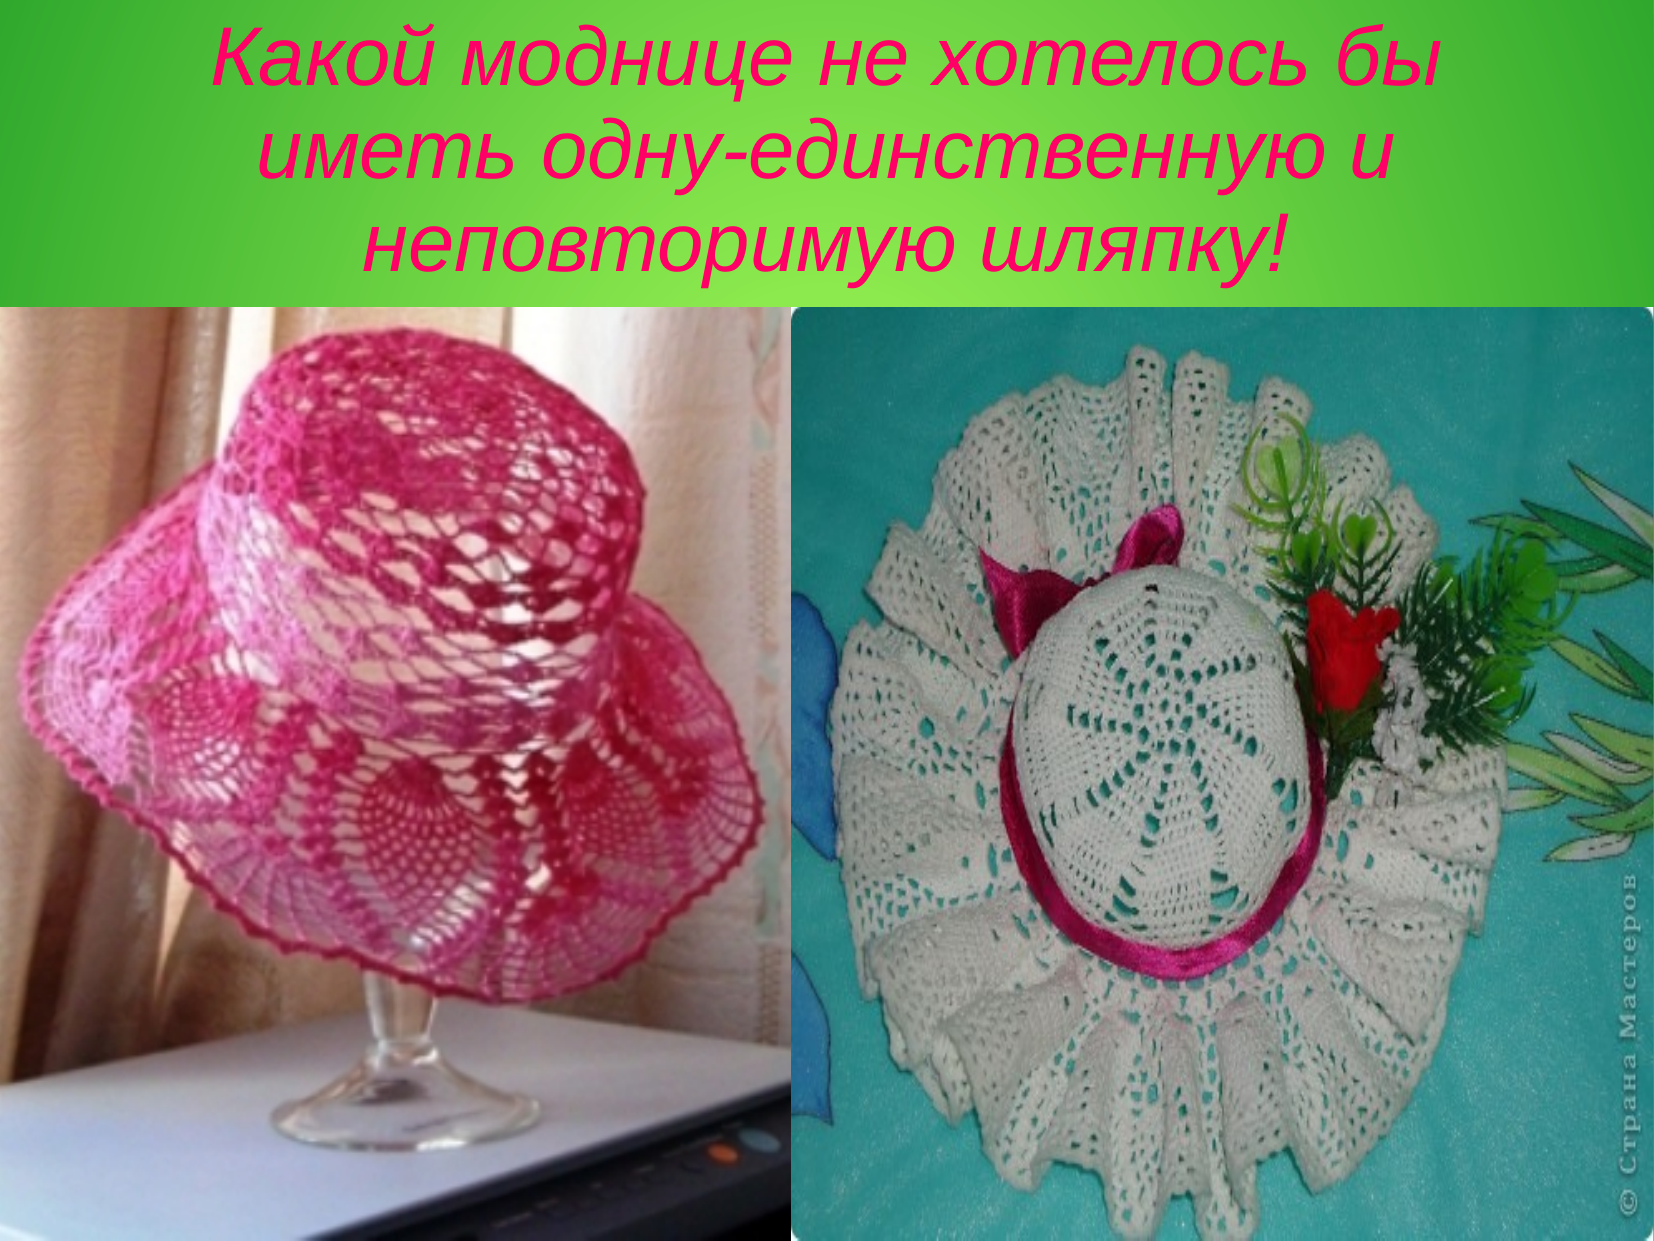

# Какой моднице не хотелось бы иметь одну-единственную и неповторимую шляпку!